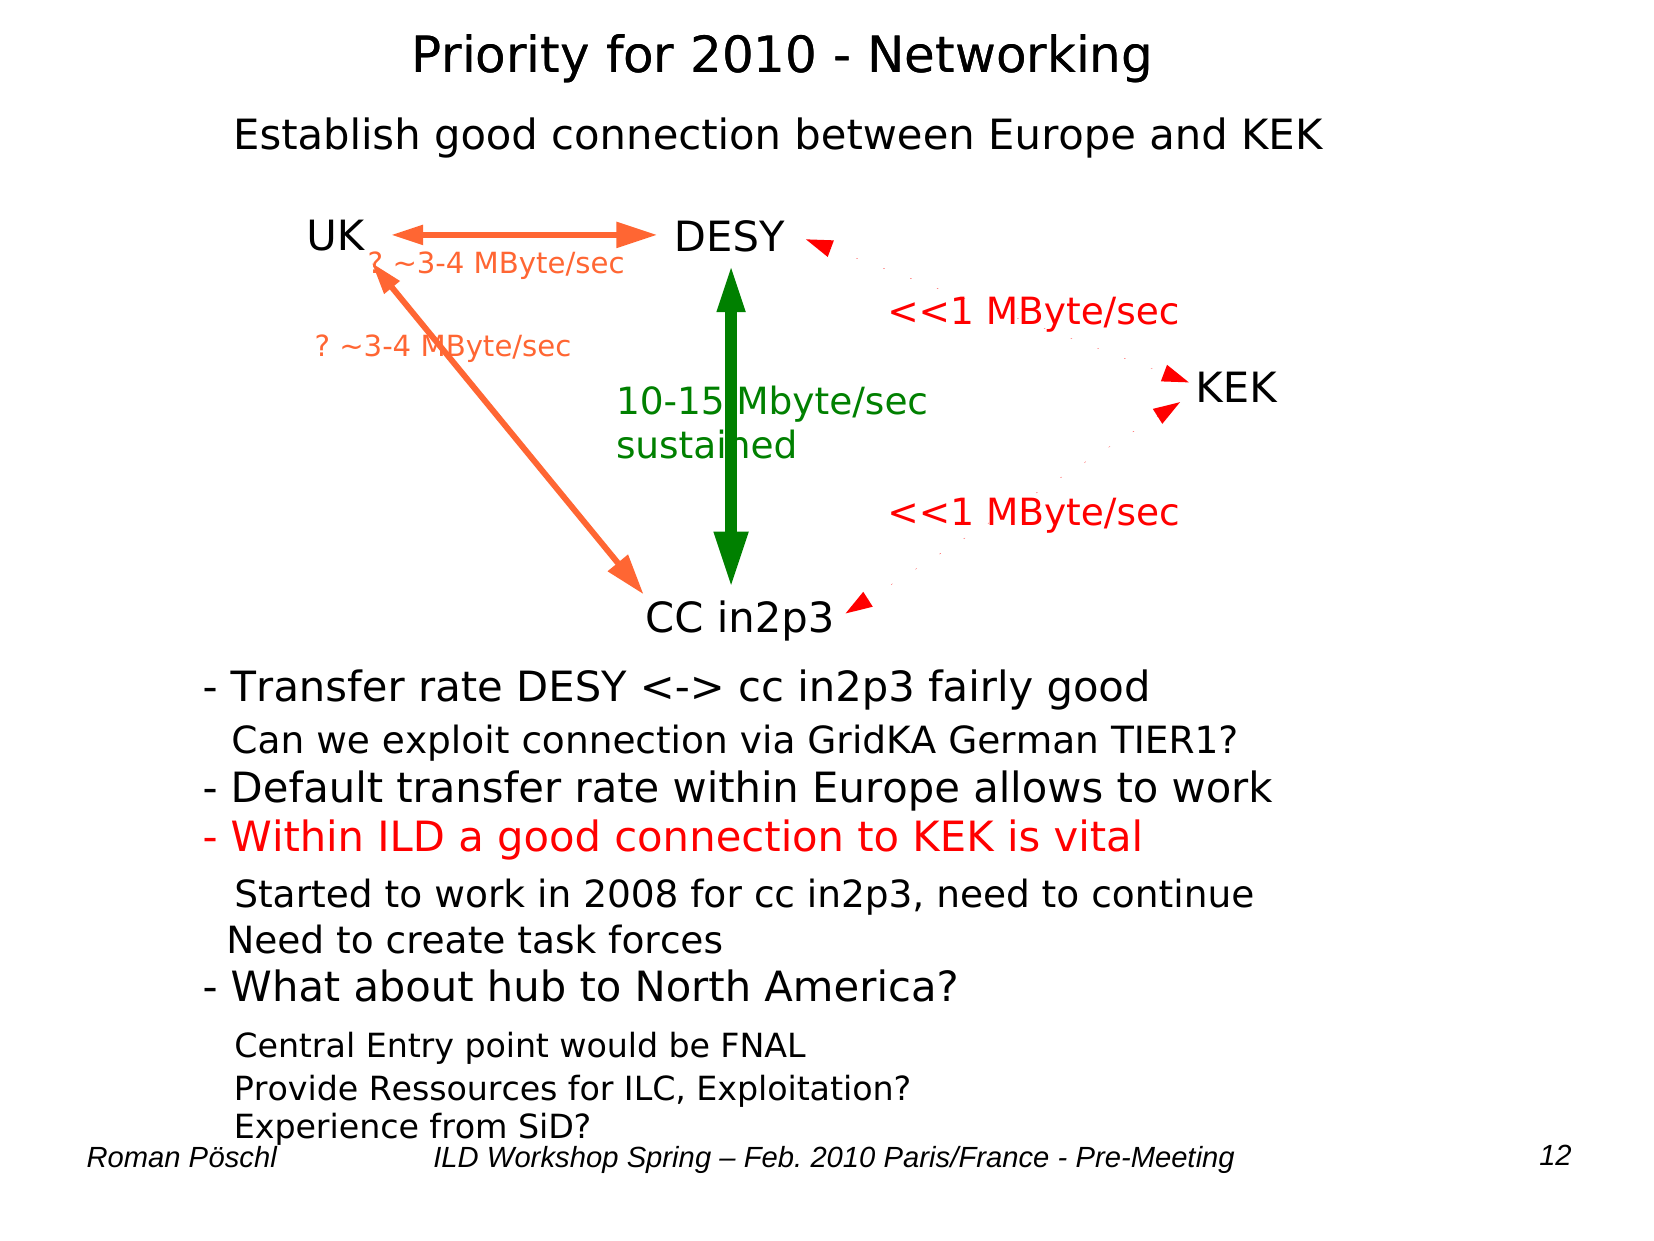

Priority for 2010 - Networking
Priority for 2010 - Networking
Establish good connection between Europe and KEK
UK
DESY
? ~3-4 MByte/sec
<<1 MByte/sec
? ~3-4 MByte/sec
KEK
10-15 Mbyte/sec
sustained
<<1 MByte/sec
CC in2p3
- Transfer rate DESY <-> cc in2p3 fairly good
 Can we exploit connection via GridKA German TIER1?
- Default transfer rate within Europe allows to work
- Within ILD a good connection to KEK is vital
 Started to work in 2008 for cc in2p3, need to continue
 Need to create task forces
- What about hub to North America?
 Central Entry point would be FNAL
 Provide Ressources for ILC, Exploitation?
 Experience from SiD?